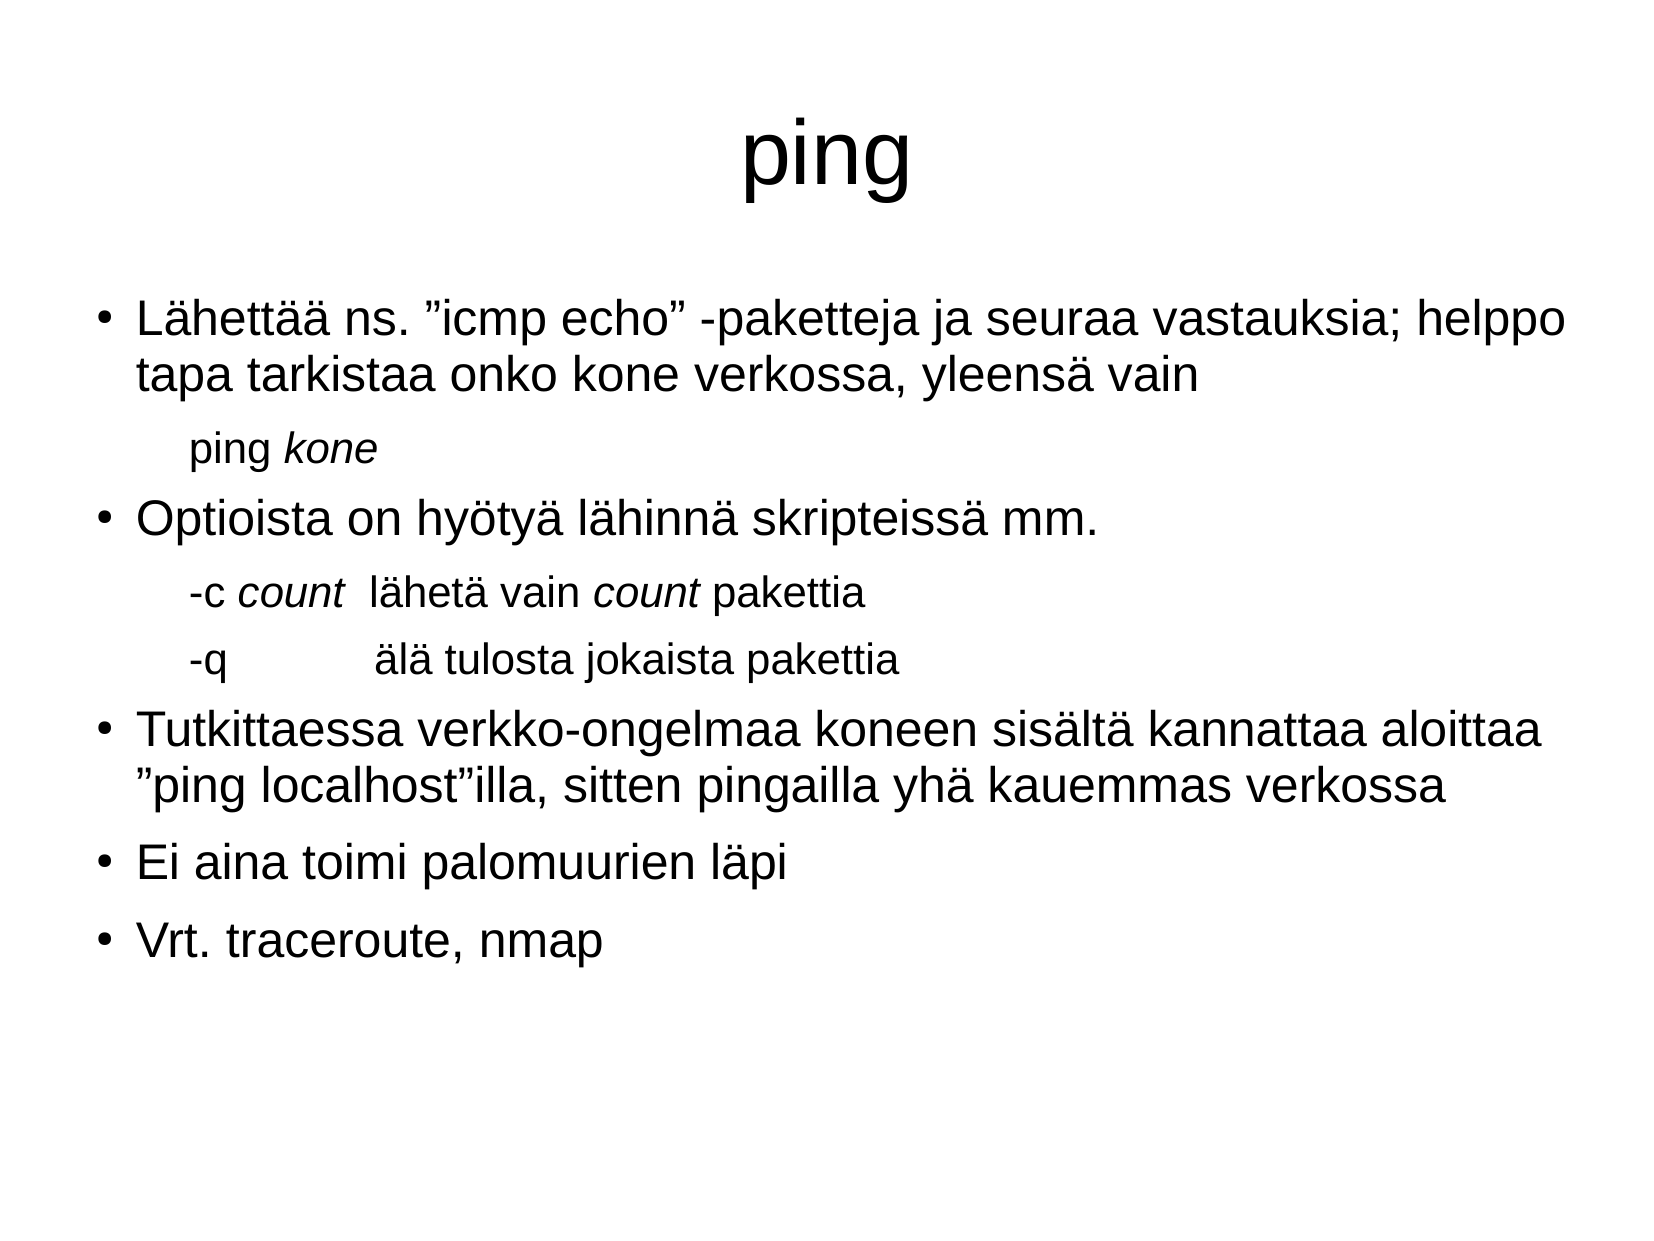

# ping
Lähettää ns. ”icmp echo” -paketteja ja seuraa vastauksia; helppo tapa tarkistaa onko kone verkossa, yleensä vain
ping kone
Optioista on hyötyä lähinnä skripteissä mm.
-c count lähetä vain count pakettia
-q älä tulosta jokaista pakettia
Tutkittaessa verkko-ongelmaa koneen sisältä kannattaa aloittaa ”ping localhost”illa, sitten pingailla yhä kauemmas verkossa
Ei aina toimi palomuurien läpi
Vrt. traceroute, nmap